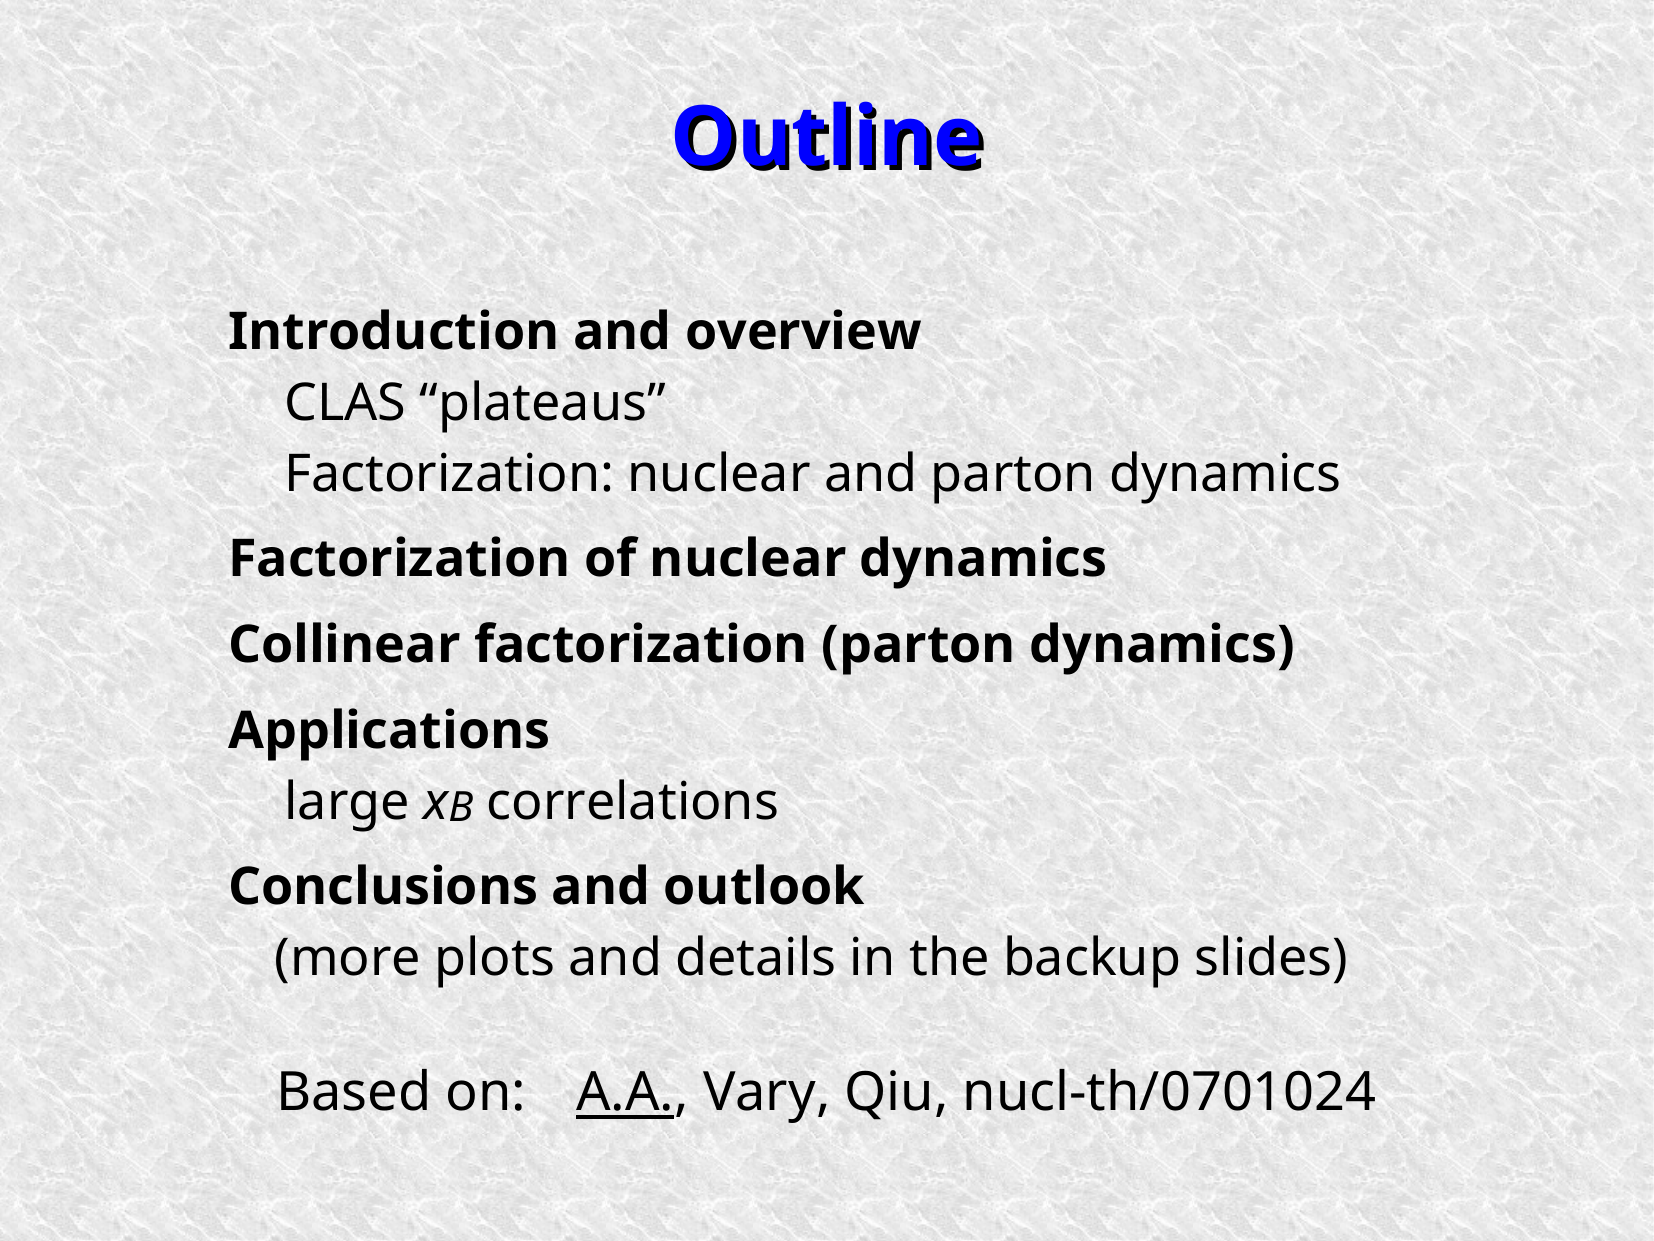

Outline
Introduction and overview
CLAS “plateaus”
Factorization: nuclear and parton dynamics
Factorization of nuclear dynamics
Collinear factorization (parton dynamics)
Applications
large xB correlations
Conclusions and outlook
(more plots and details in the backup slides)
Based on:	A.A., Vary, Qiu, nucl-th/0701024